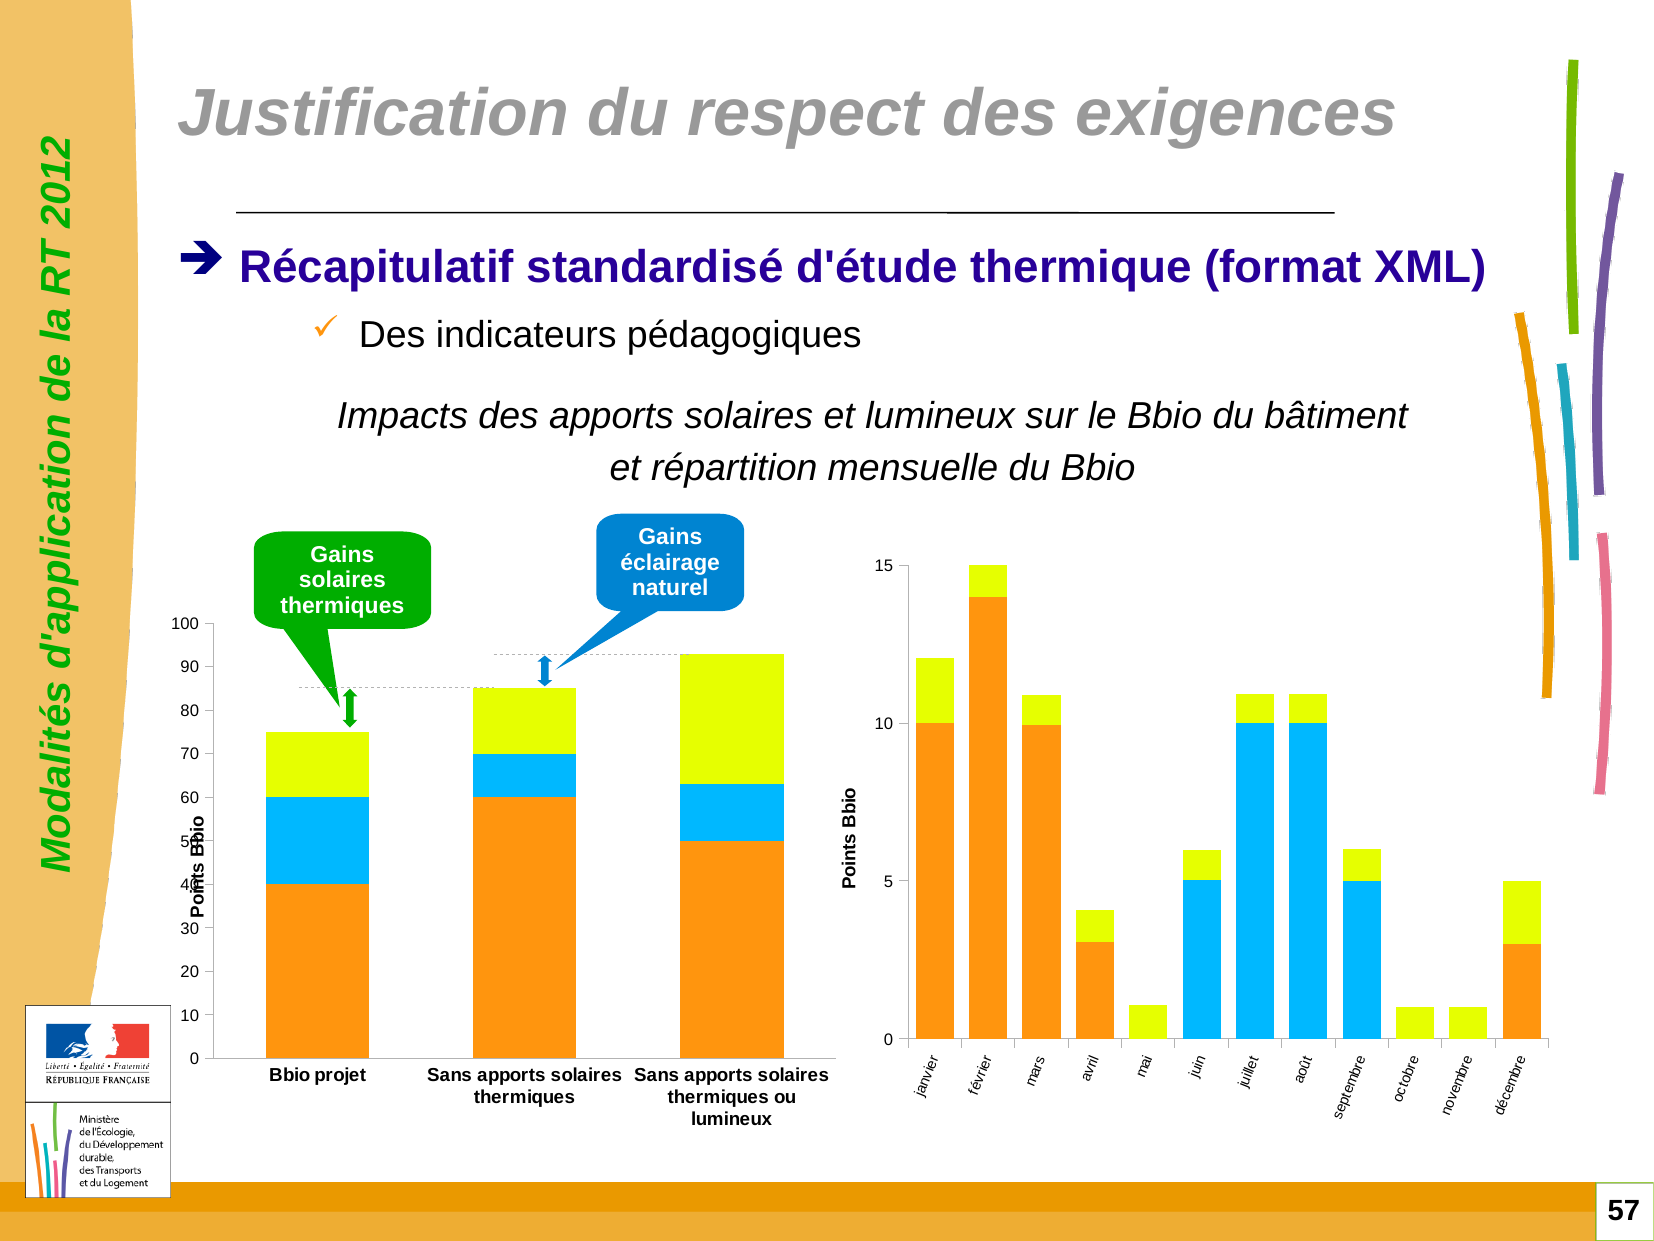

Justification du respect des exigences
# Récapitulatif standardisé d'étude thermique (format XML)
Des indicateurs pédagogiques
Impacts des apports solaires et lumineux sur le Bbio du bâtiment
et répartition mensuelle du Bbio
Modalités d'application de la RT 2012
Gains éclairage naturel
Gains solaires thermiques
### Chart
| Category | Chaud | Froid | Eclairage |
|---|---|---|---|
| Bbio projet | 40.0 | 20.0 | 15.0 |
| Sans apports solaires thermiques | 60.0 | 10.0 | 15.0 |
| Sans apports solaires thermiques ou lumineux | 50.0 | 13.0 | 30.0 |
### Chart
| Category | Chaud | Froid | Eclairage |
|---|---|---|---|
| janvier | 10.0 | 0.0 | 2.08 |
| février | 14.0 | 0.0 | 2.25 |
| mars | 9.95 | 0.0 | 0.95 |
| avril | 3.08 | None | 1.0 |
| mai | None | None | 1.08 |
| juin | None | 5.04 | 0.95 |
| juillet | None | 10.0 | 0.91 |
| août | None | 10.0 | 0.91 |
| septembre | None | 5.0 | 1.0 |
| octobre | None | None | 1.0 |
| novembre | None | None | 1.0 |
| décembre | 3.0 | None | 2.0 |57